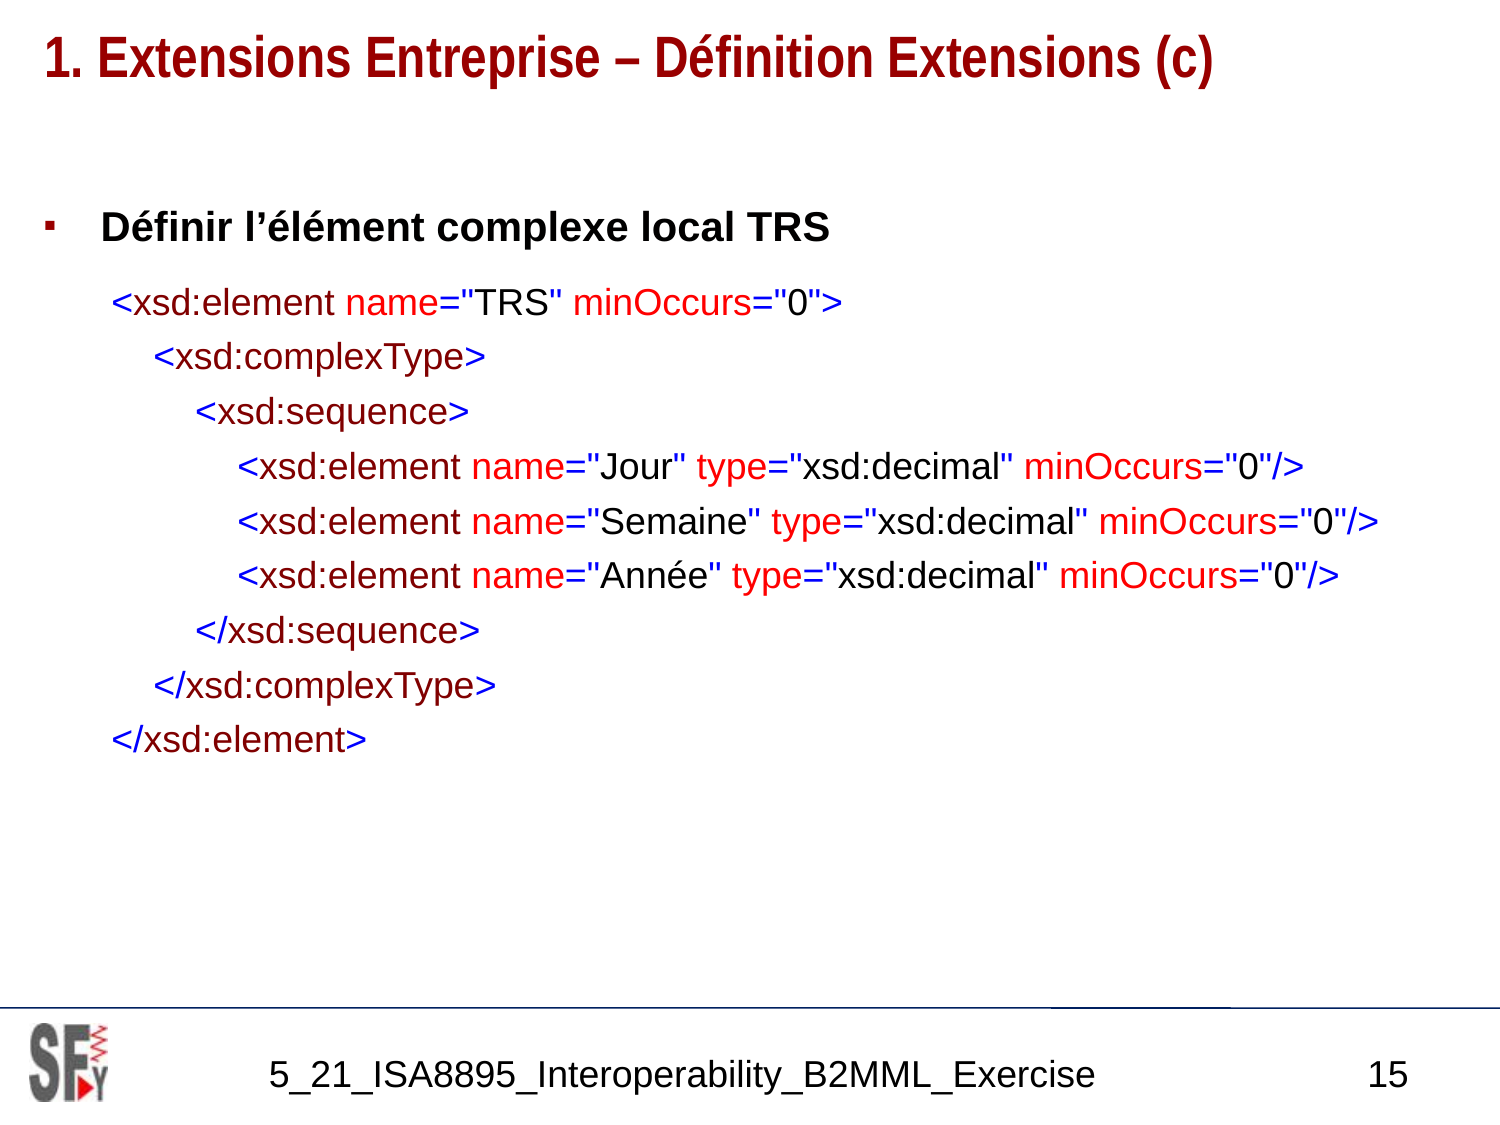

# 1. Extensions Entreprise – Définition Extensions (c)
Définir l’élément complexe local TRS
 <xsd:element name="TRS" minOccurs="0">
 <xsd:complexType>
 <xsd:sequence>
 <xsd:element name="Jour" type="xsd:decimal" minOccurs="0"/>
 <xsd:element name="Semaine" type="xsd:decimal" minOccurs="0"/>
 <xsd:element name="Année" type="xsd:decimal" minOccurs="0"/>
 </xsd:sequence>
 </xsd:complexType>
 </xsd:element>
5_21_ISA8895_Interoperability_B2MML_Exercise